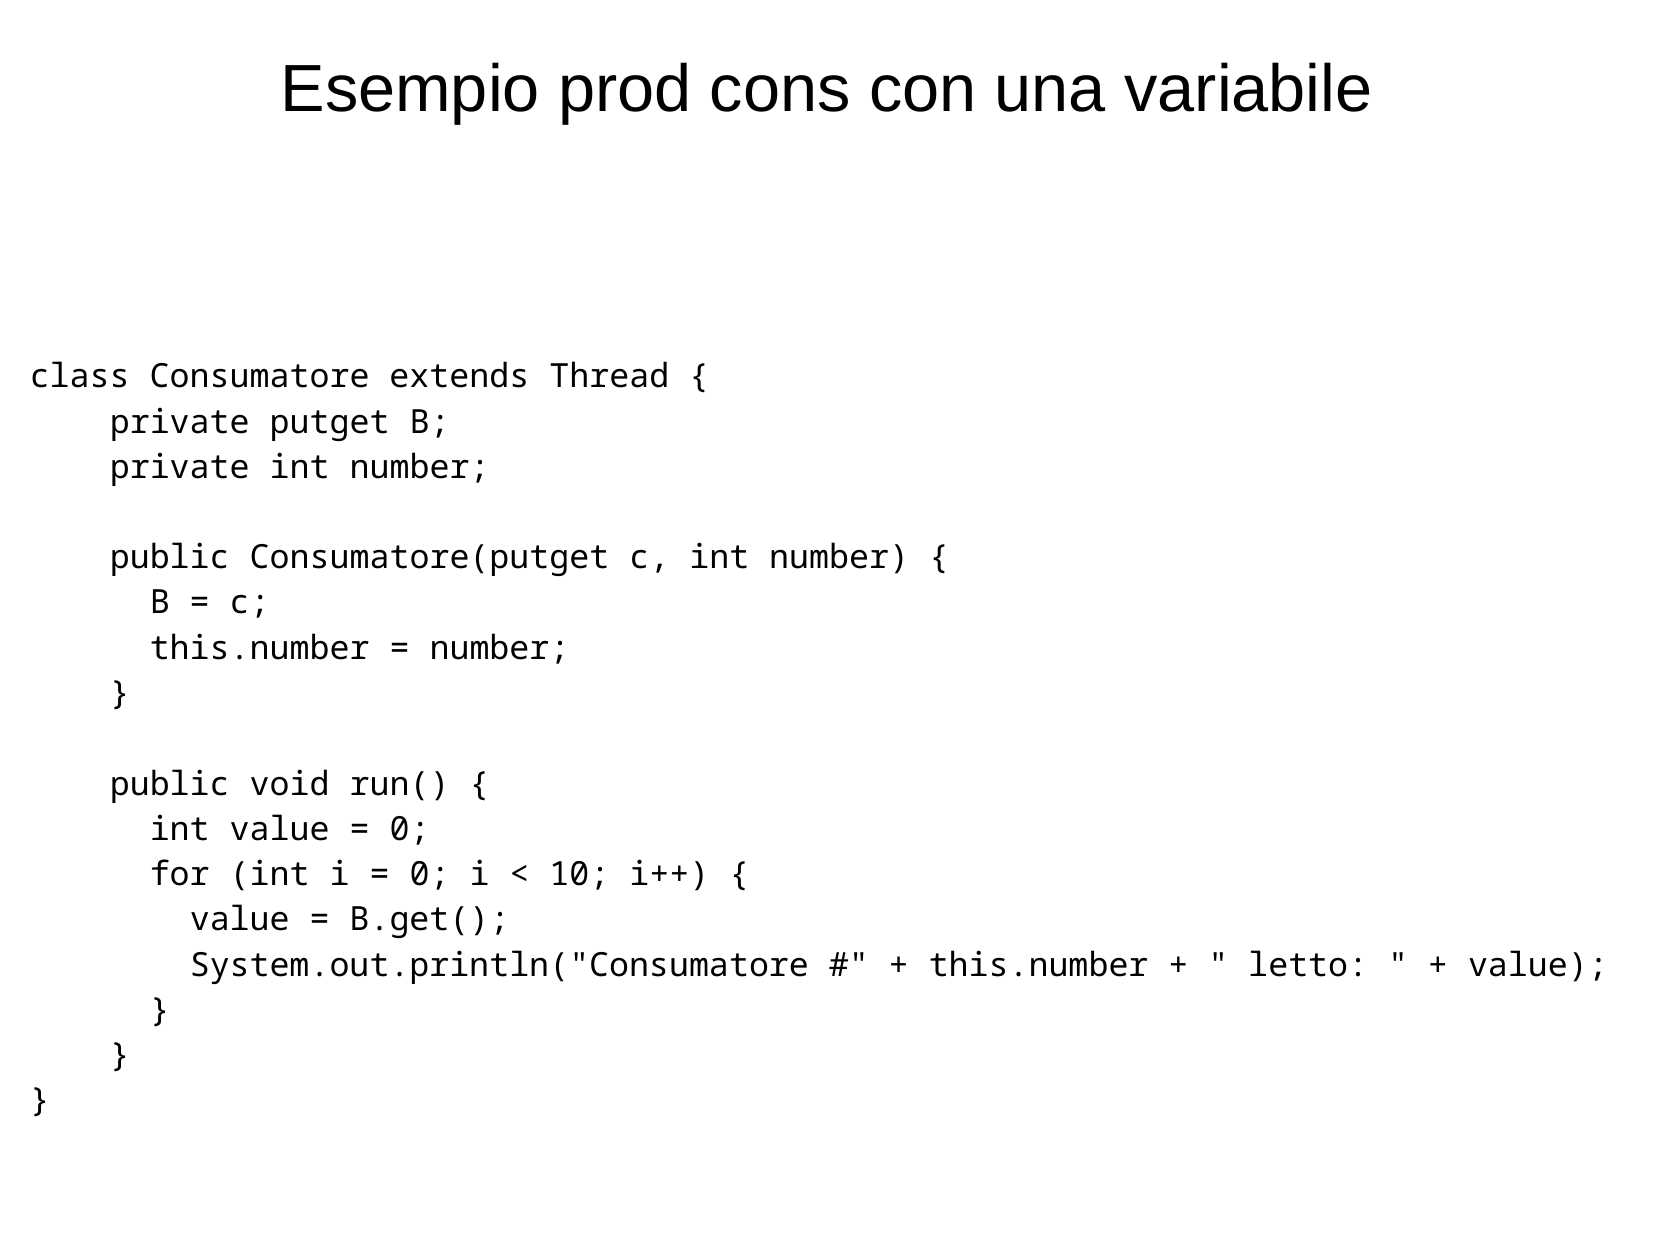

# Esempio prod cons con una variabile
class Consumatore extends Thread {
 private putget B;
 private int number;
 public Consumatore(putget c, int number) {
 B = c;
 this.number = number;
 }
 public void run() {
 int value = 0;
 for (int i = 0; i < 10; i++) {
 value = B.get();
 System.out.println("Consumatore #" + this.number + " letto: " + value);
 }
 }
}